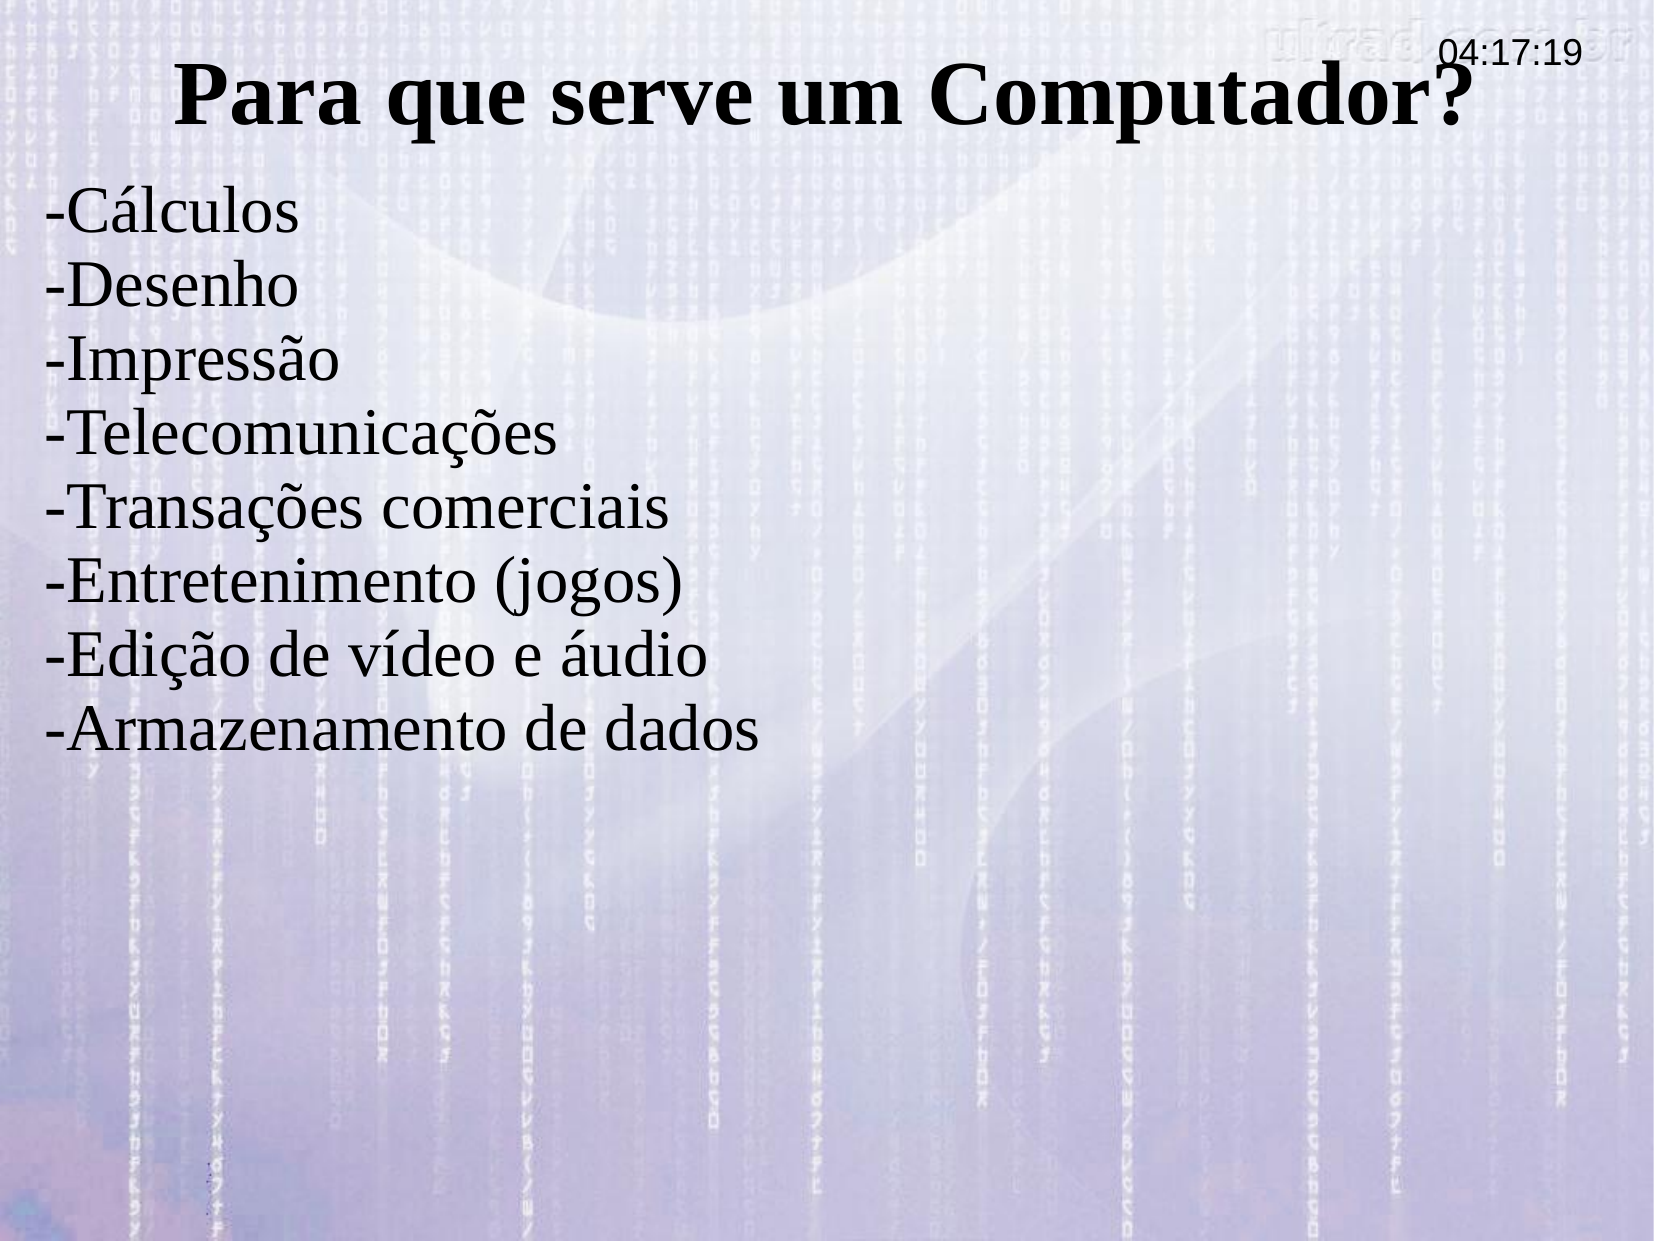

03:10:27
Para que serve um Computador?
-Cálculos
-Desenho
-Impressão
-Telecomunicações
-Transações comerciais
-Entretenimento (jogos)
-Edição de vídeo e áudio
-Armazenamento de dados